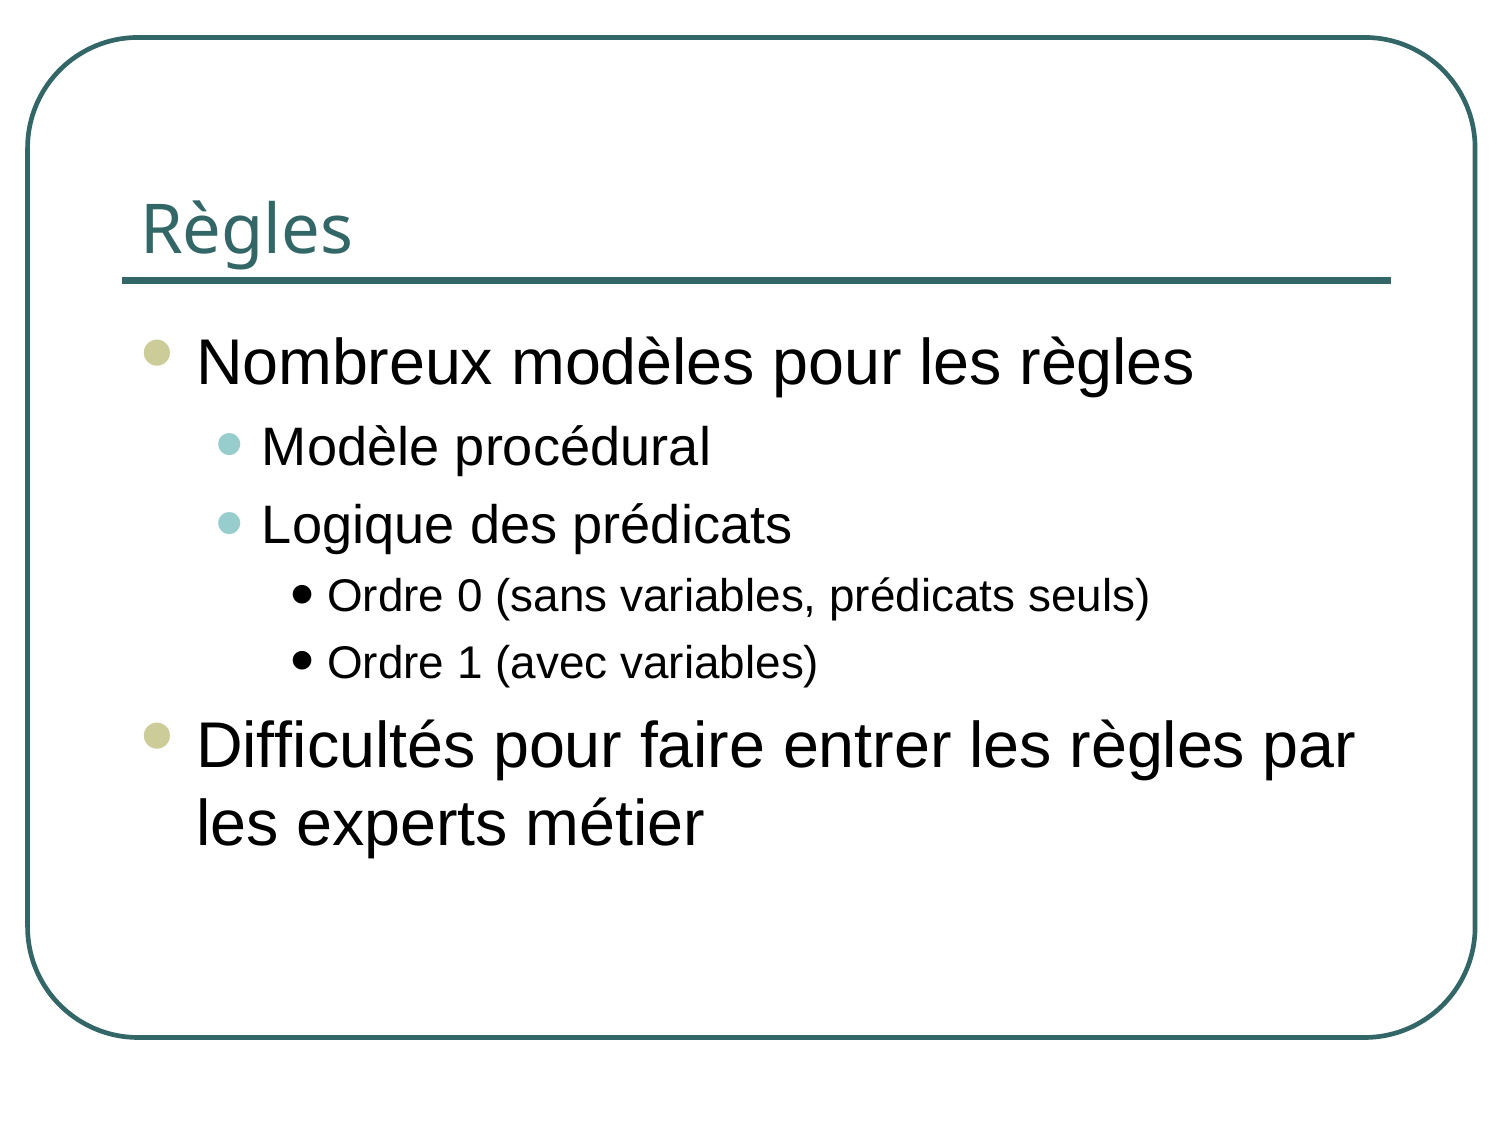

# Règles
Nombreux modèles pour les règles
Modèle procédural
Logique des prédicats
Ordre 0 (sans variables, prédicats seuls)
Ordre 1 (avec variables)
Difficultés pour faire entrer les règles par les experts métier